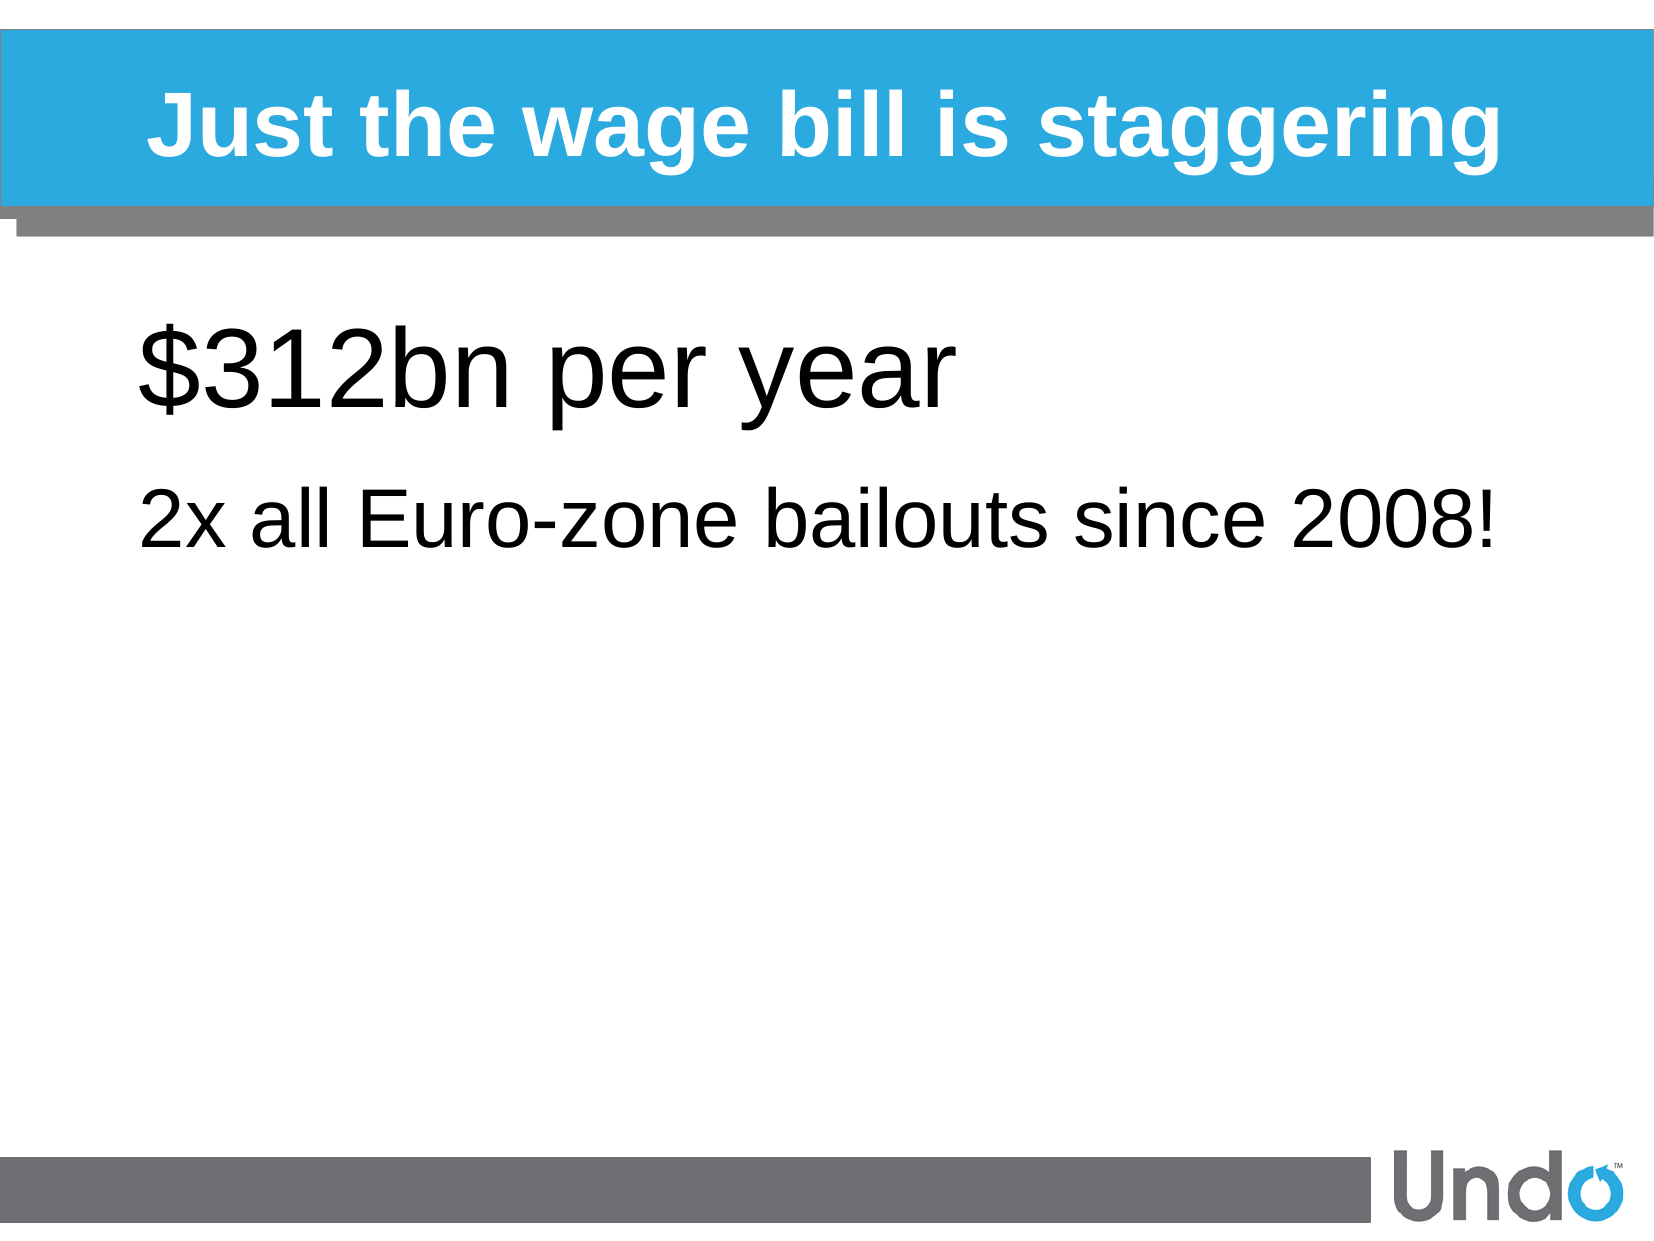

# Just the wage bill is staggering
$312bn per year
2x all Euro-zone bailouts since 2008!